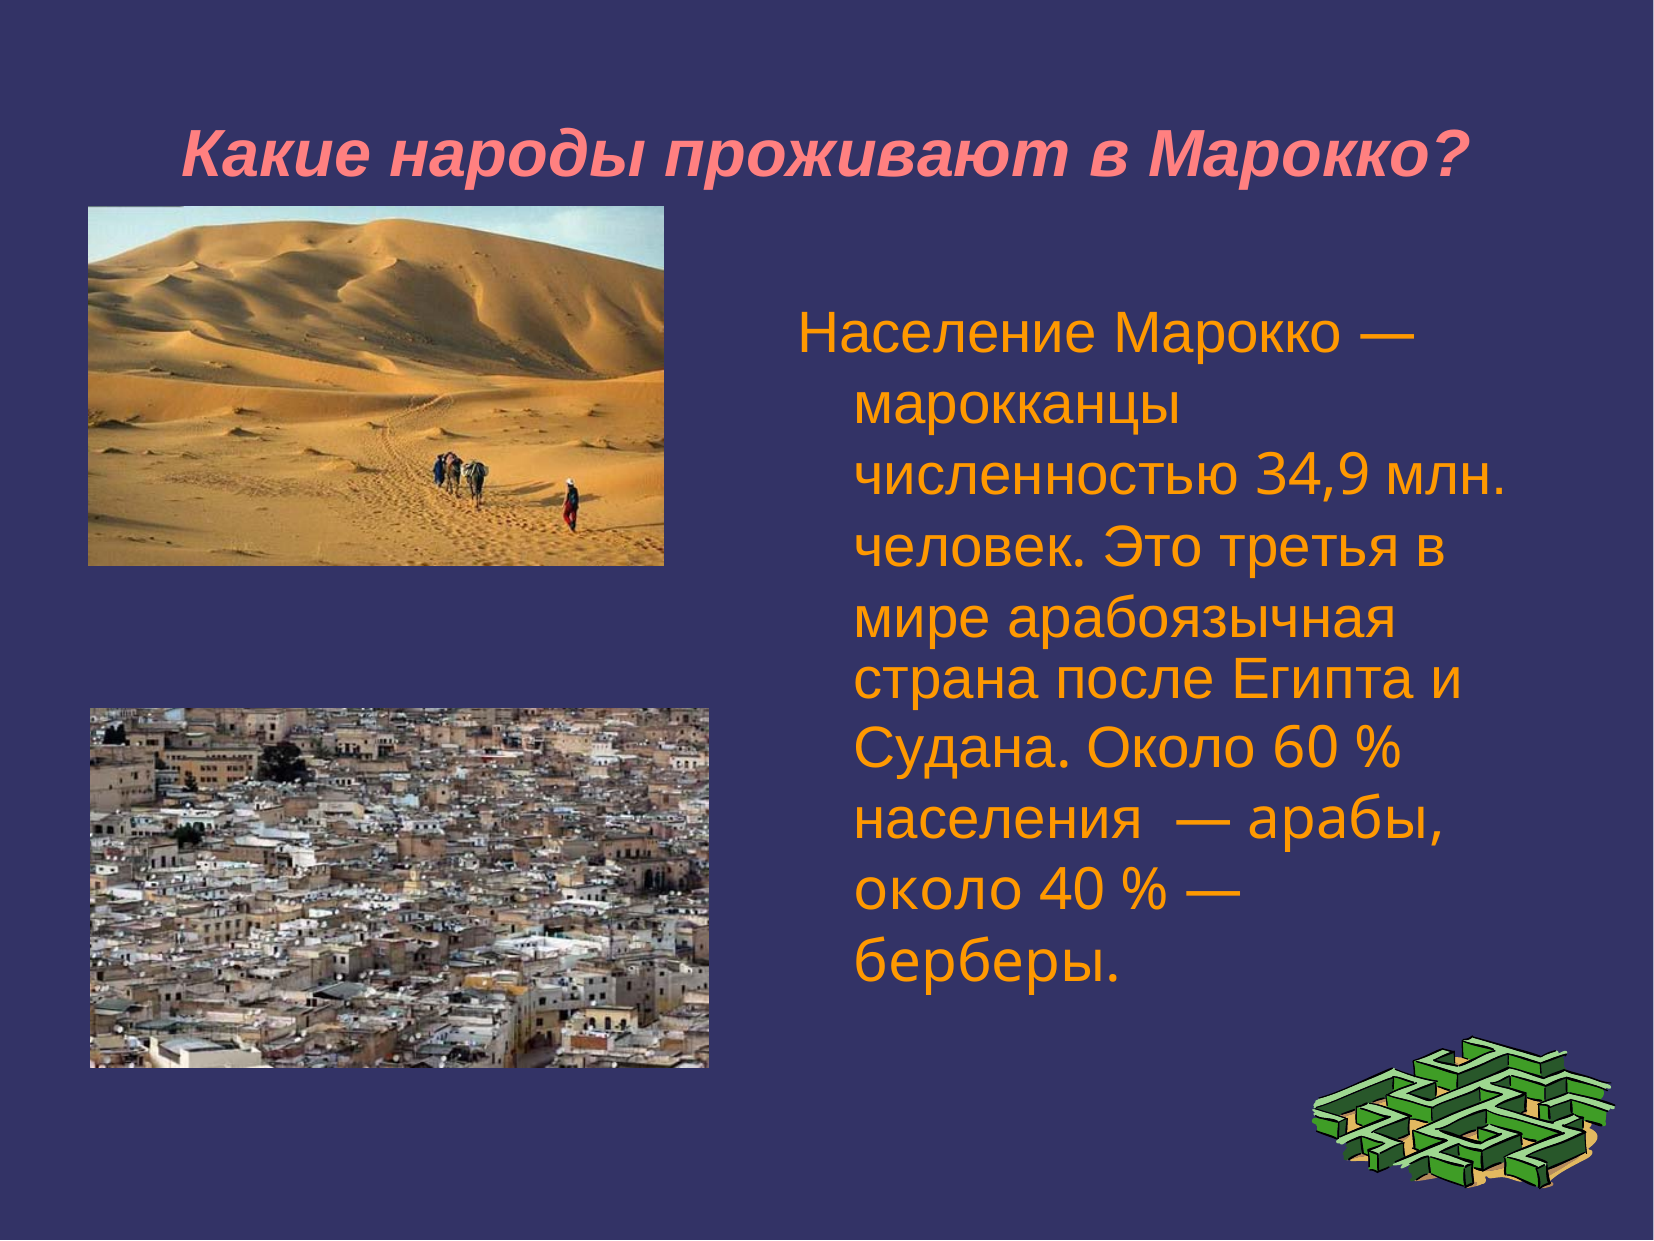

# Какие народы проживают в Марокко?
Население Марокко — марокканцы численностью 34,9 млн. человек. Это третья в мире арабоязычная страна после Египта и Судана. Около 60 % населения  — арабы, около 40 % — берберы.